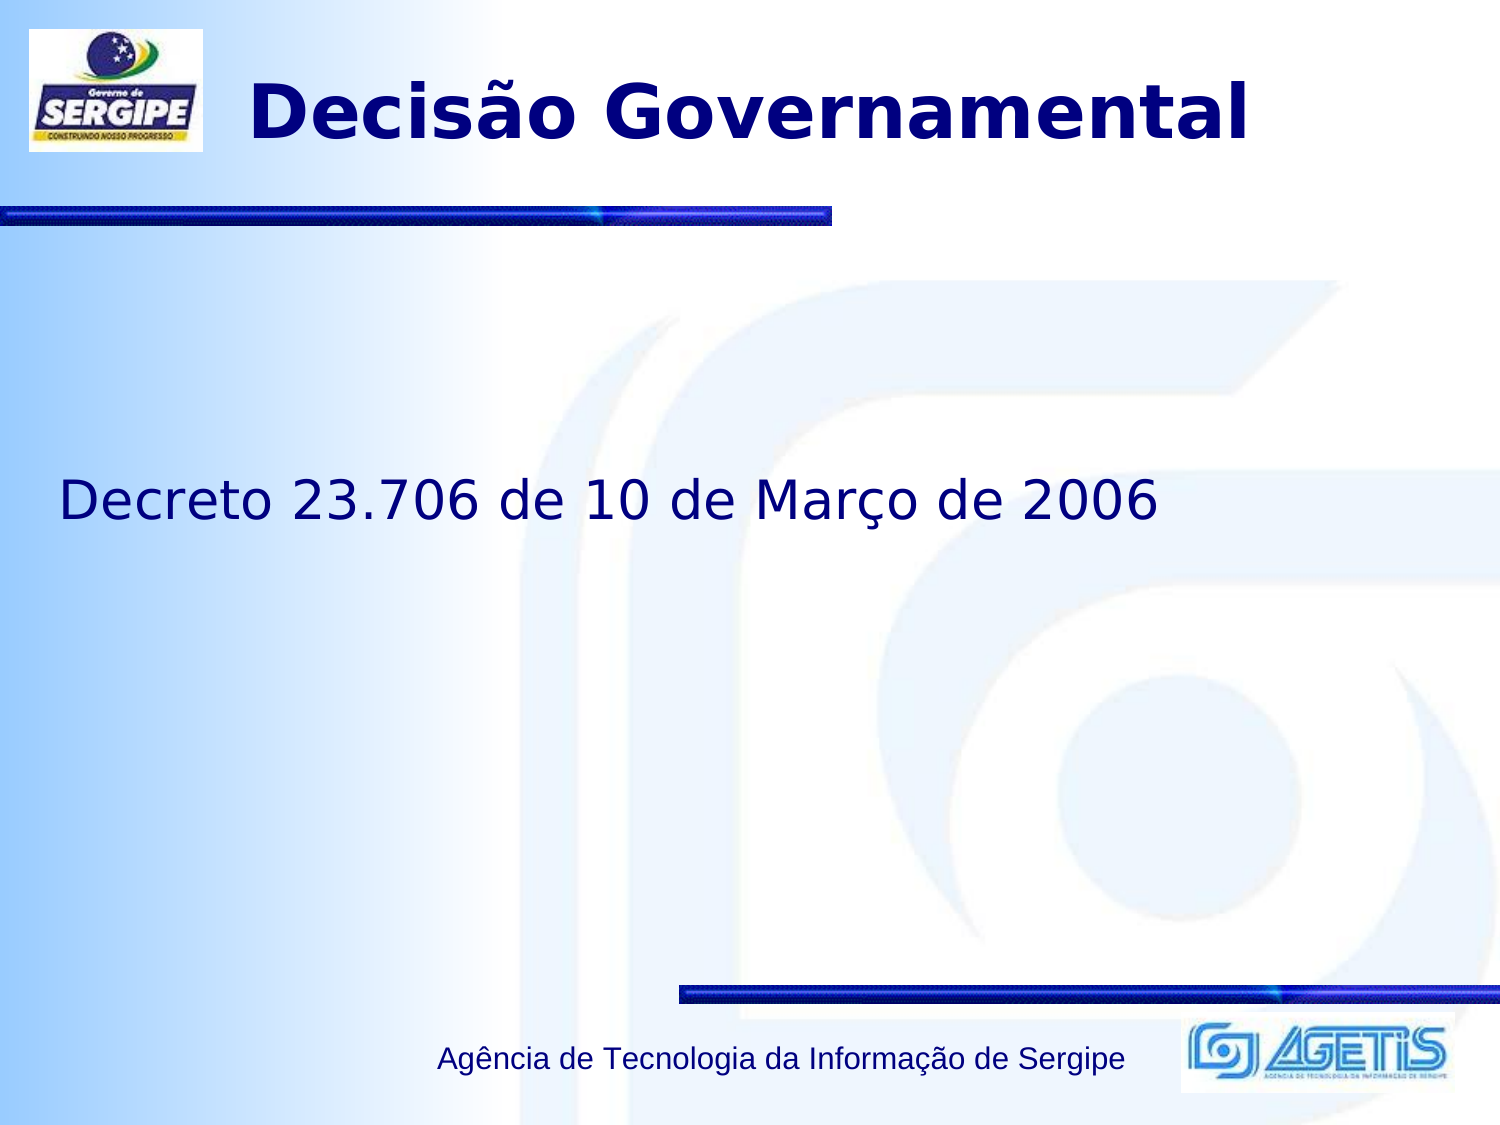

# Decisão Governamental
Decreto 23.706 de 10 de Março de 2006
Agência de Tecnologia da Informação de Sergipe